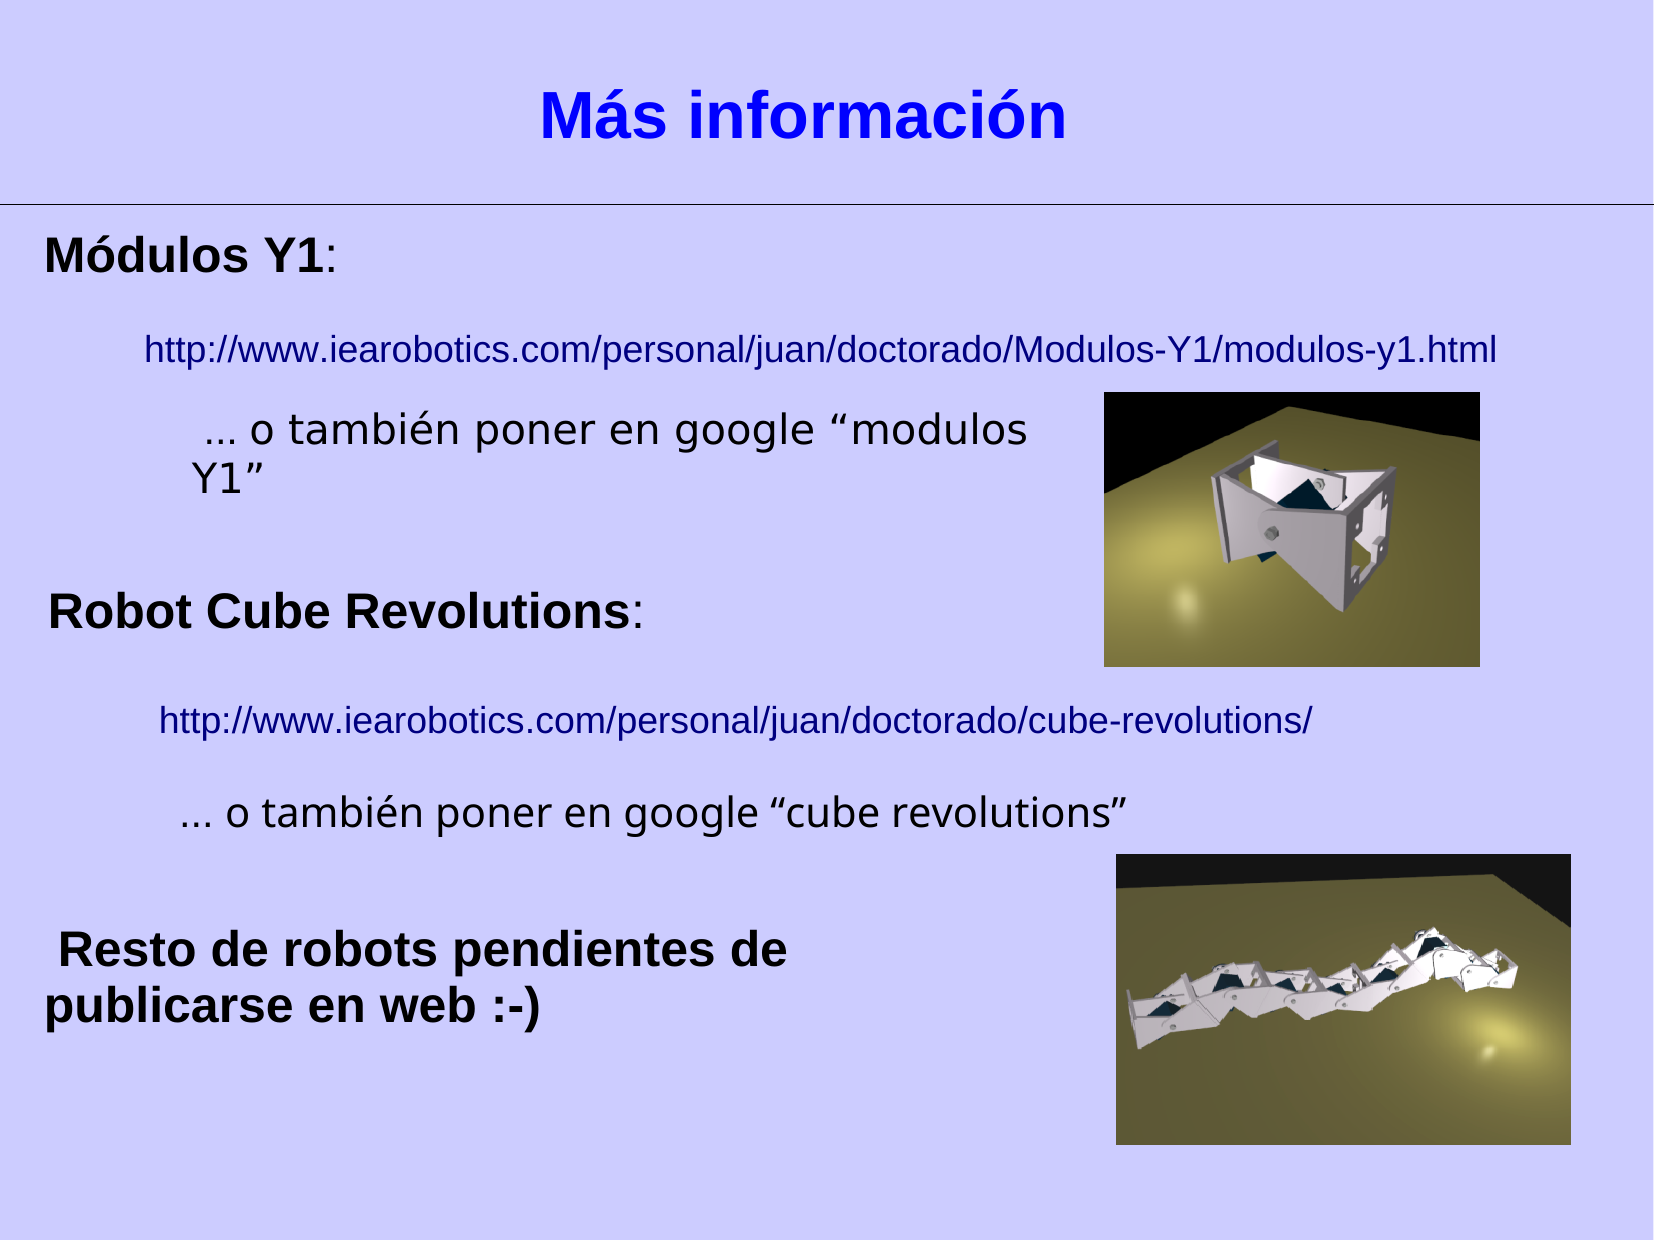

# Más información
 Módulos Y1:
http://www.iearobotics.com/personal/juan/doctorado/Modulos-Y1/modulos-y1.html
 ... o también poner en google “modulos Y1”
 Robot Cube Revolutions:
http://www.iearobotics.com/personal/juan/doctorado/cube-revolutions/
 ... o también poner en google “cube revolutions”
 Resto de robots pendientes de publicarse en web :-)